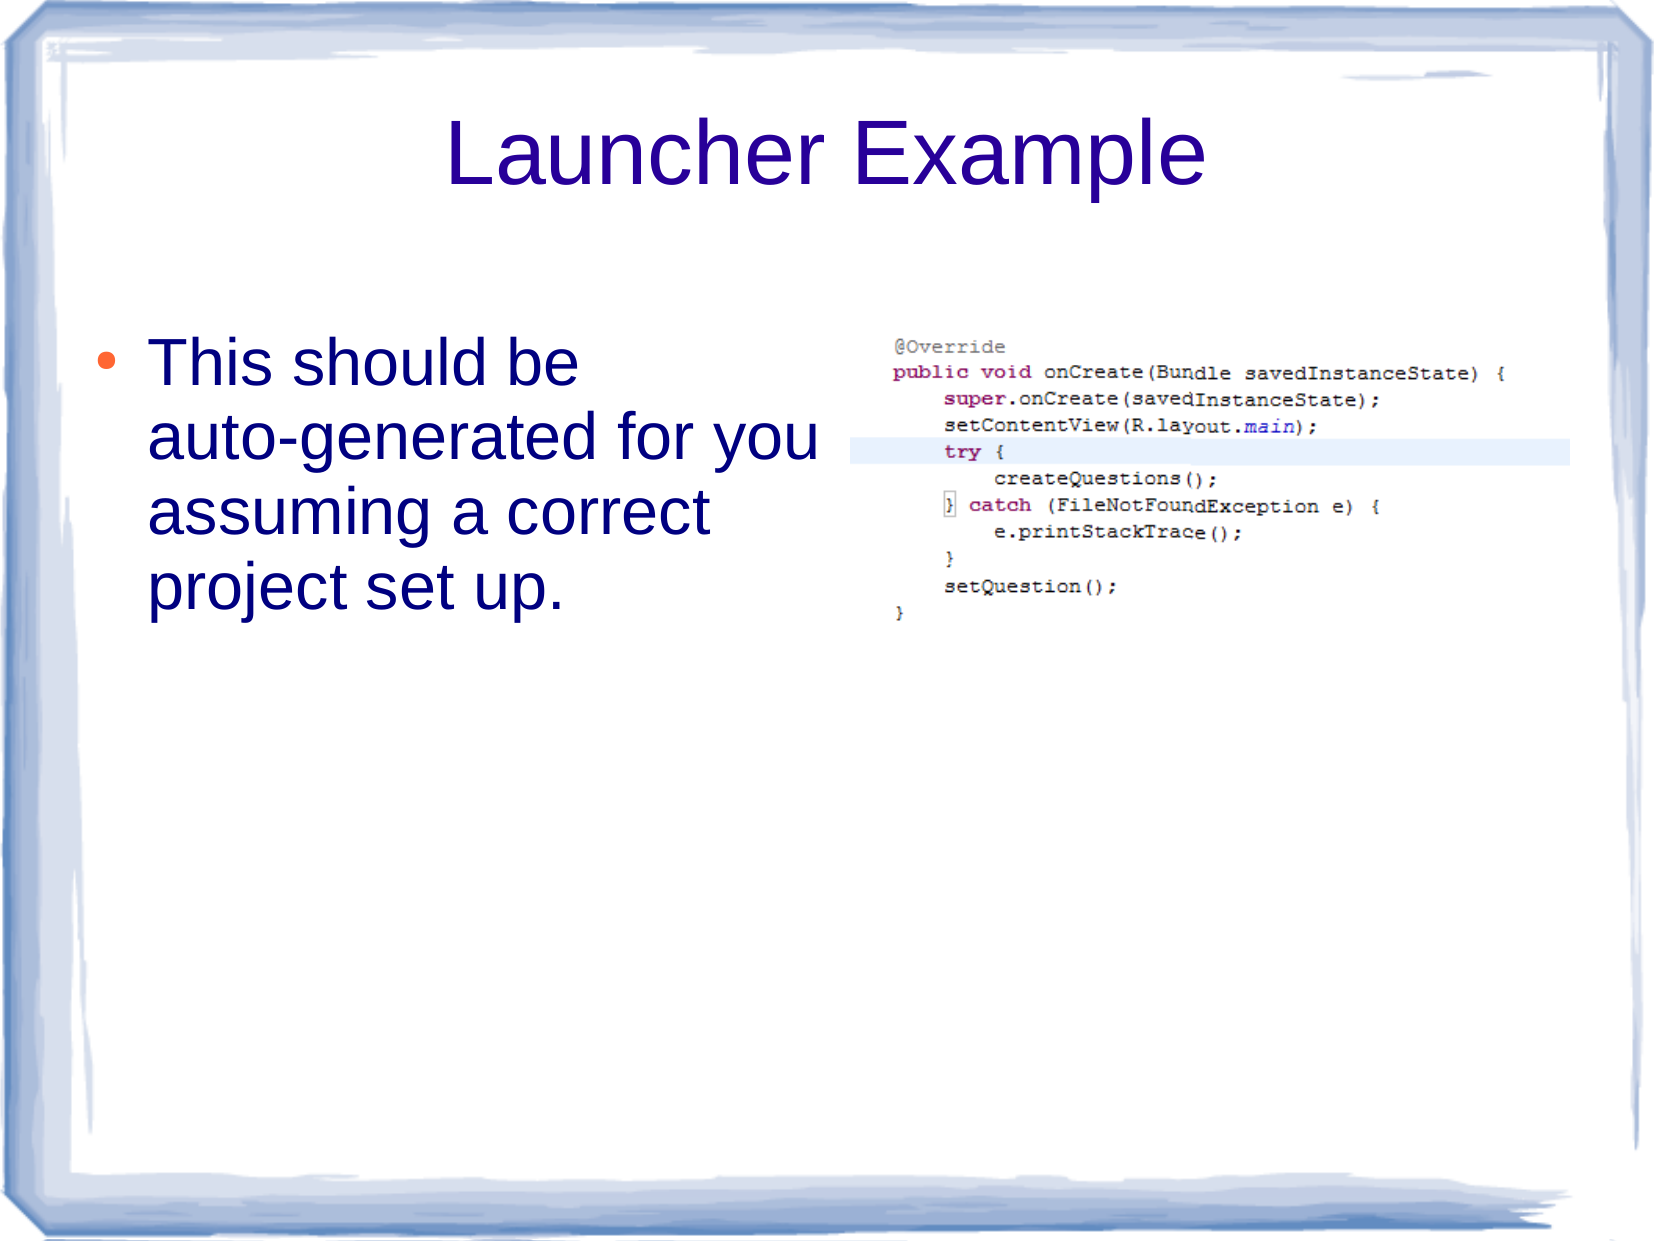

# Launcher Example
This should be 	auto-generated for you assuming a correct project set up.